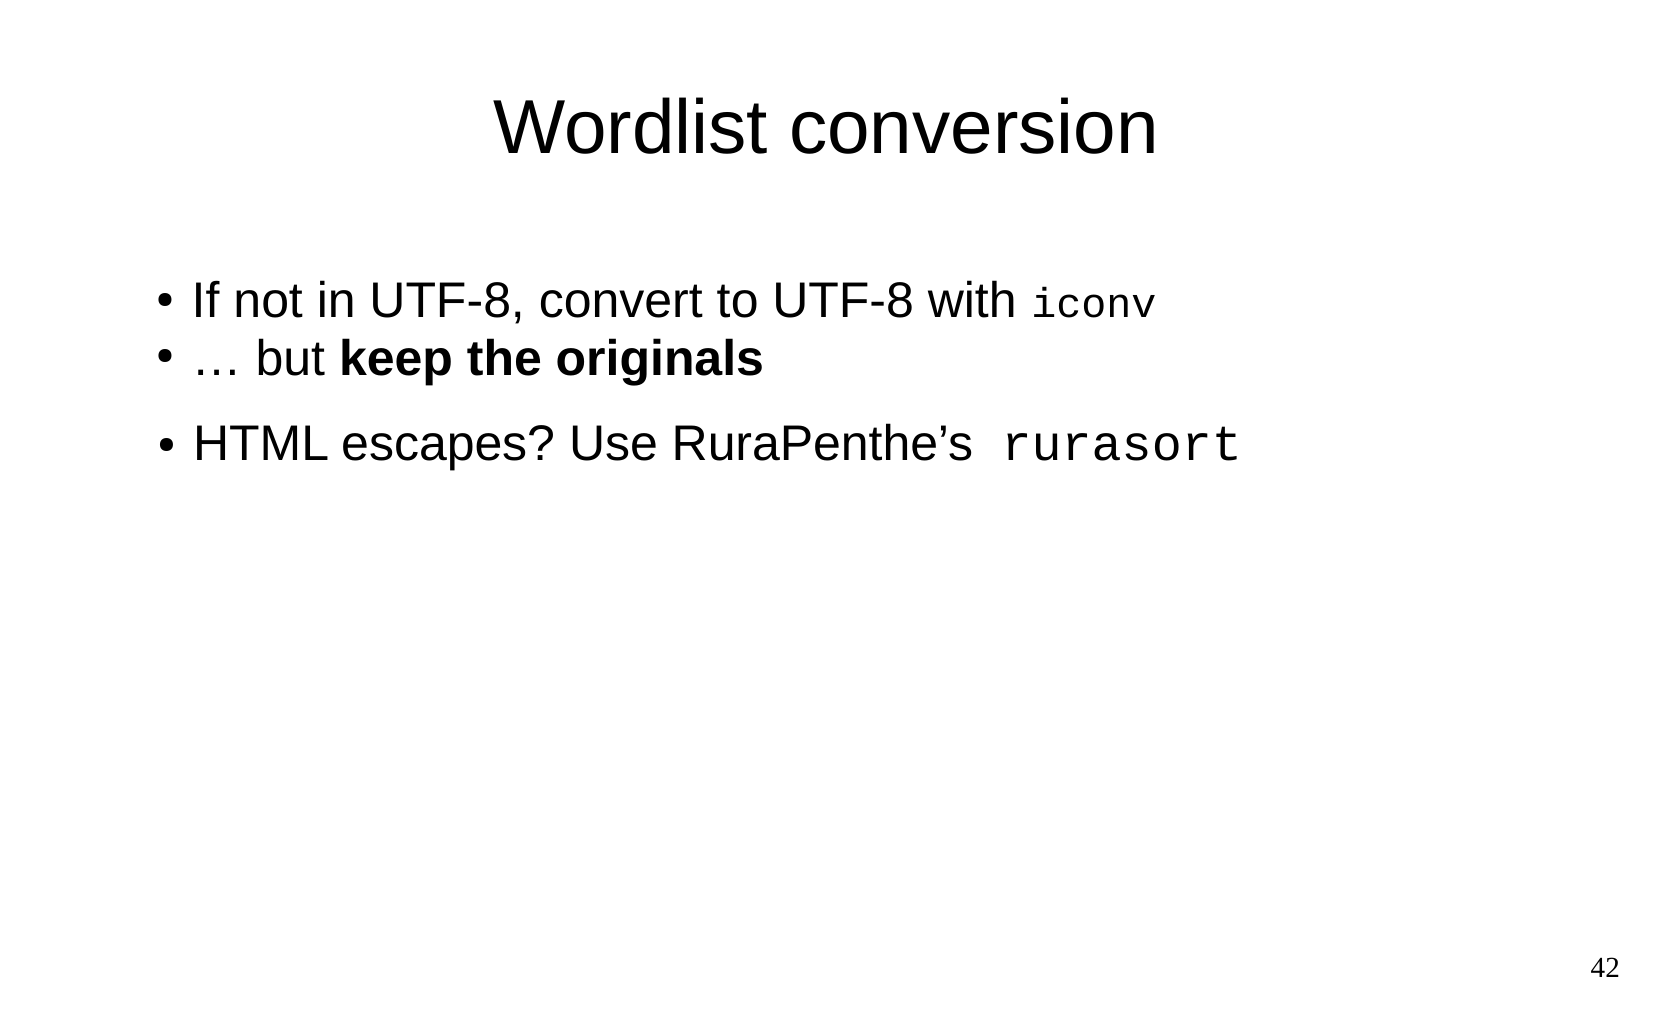

# Wordlist conversion
If not in UTF-8, convert to UTF-8 with iconv
… but keep the originals
HTML escapes? Use RuraPenthe’s rurasort